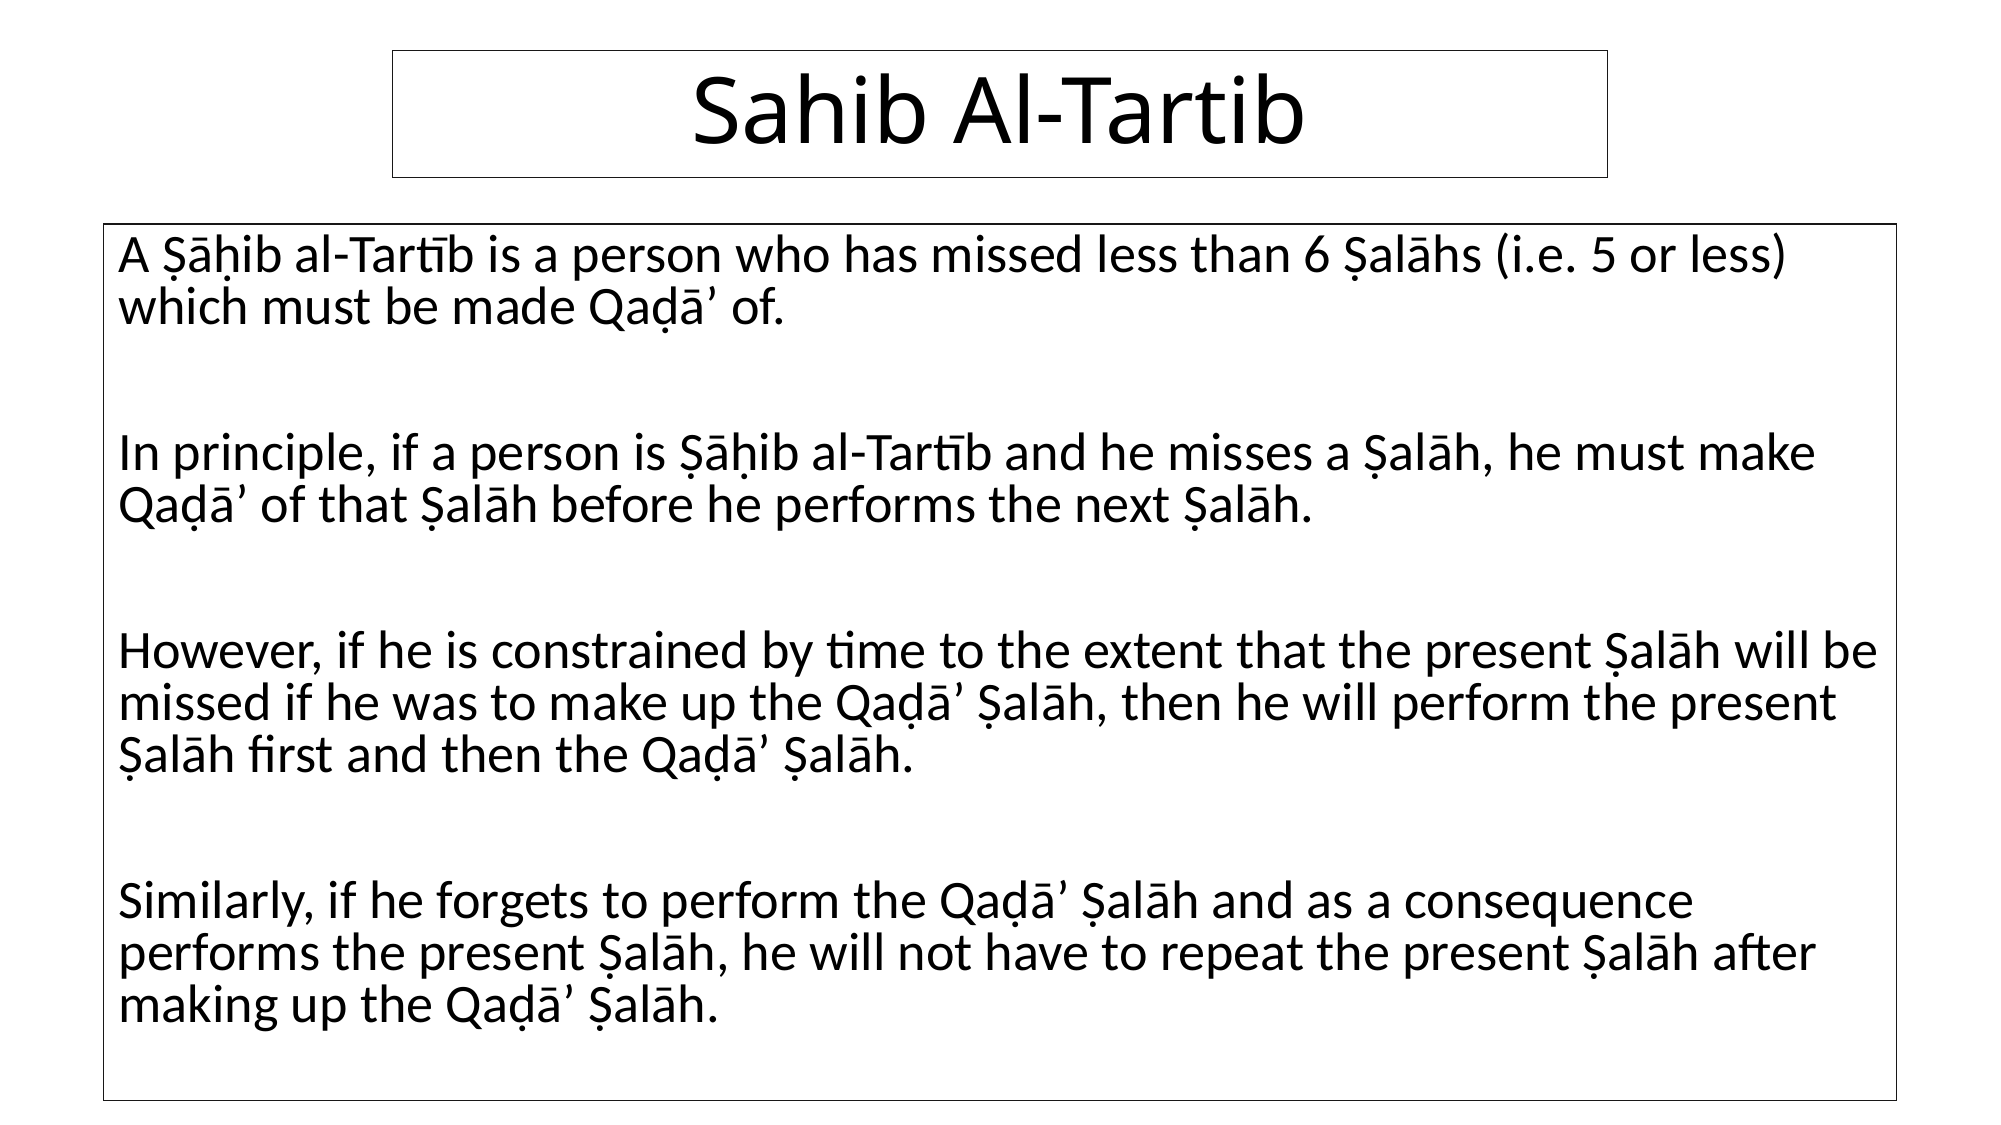

# Sahib Al-Tartib
A Ṣāḥib al-Tartīb is a person who has missed less than 6 Ṣalāhs (i.e. 5 or less) which must be made Qaḍā’ of.
In principle, if a person is Ṣāḥib al-Tartīb and he misses a Ṣalāh, he must make Qaḍā’ of that Ṣalāh before he performs the next Ṣalāh.
However, if he is constrained by time to the extent that the present Ṣalāh will be missed if he was to make up the Qaḍā’ Ṣalāh, then he will perform the present Ṣalāh first and then the Qaḍā’ Ṣalāh.
Similarly, if he forgets to perform the Qaḍā’ Ṣalāh and as a consequence performs the present Ṣalāh, he will not have to repeat the present Ṣalāh after making up the Qaḍā’ Ṣalāh.